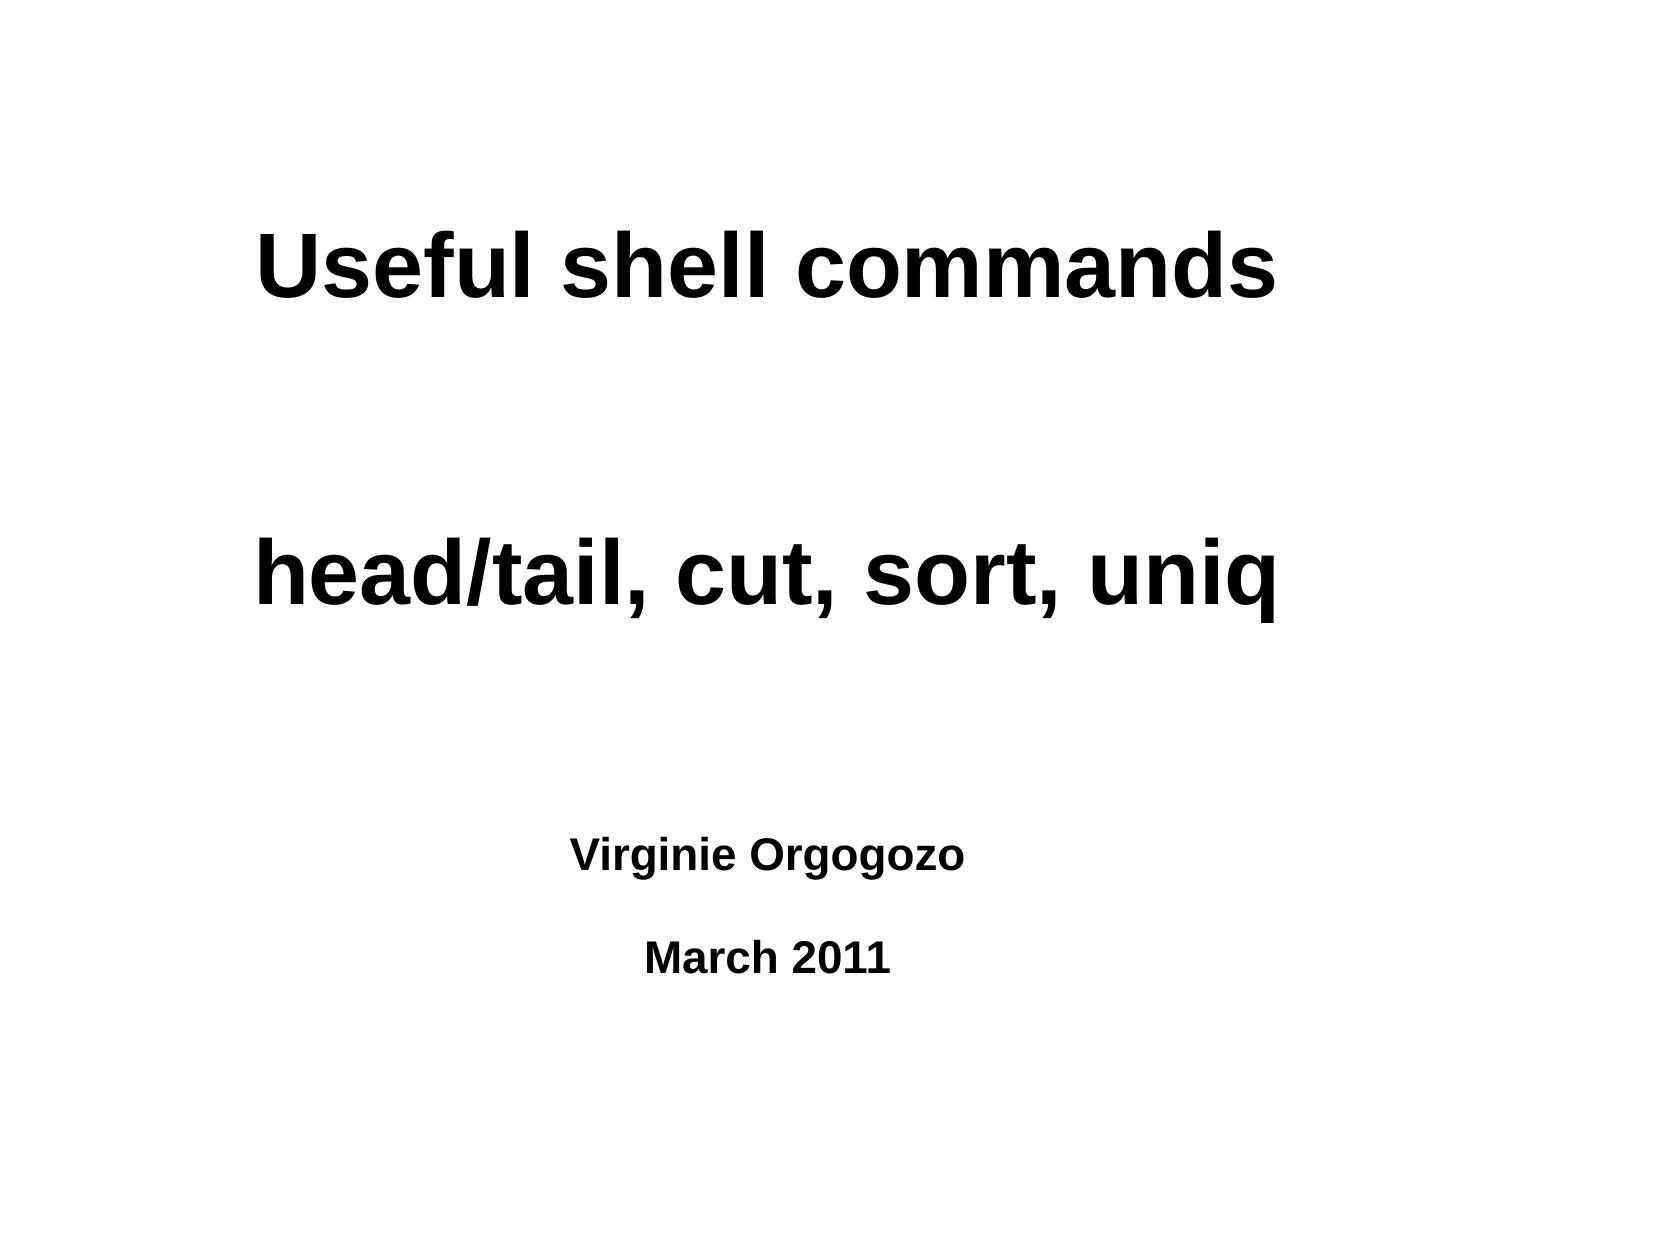

Useful shell commands
head/tail, cut, sort, uniq
Virginie Orgogozo
March 2011